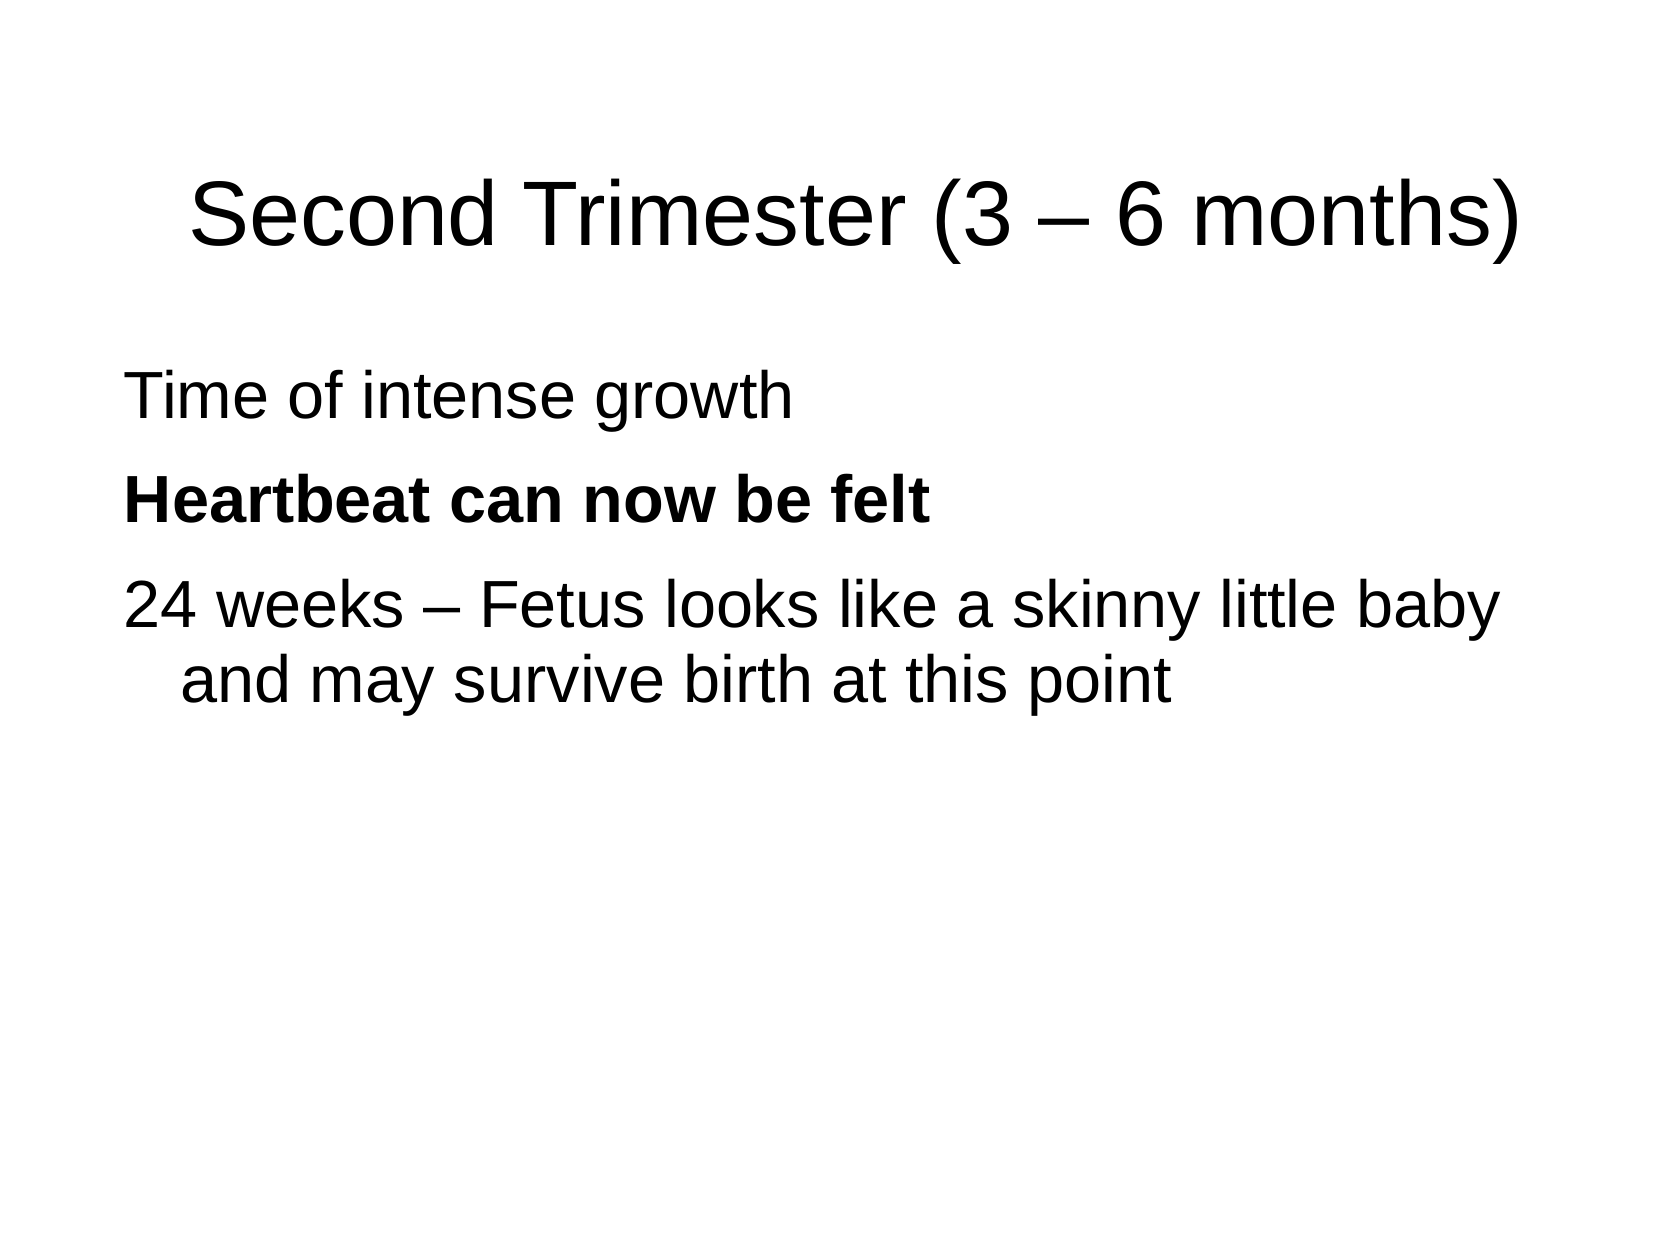

# Second Trimester (3 – 6 months)
Time of intense growth
Heartbeat can now be felt
24 weeks – Fetus looks like a skinny little baby and may survive birth at this point